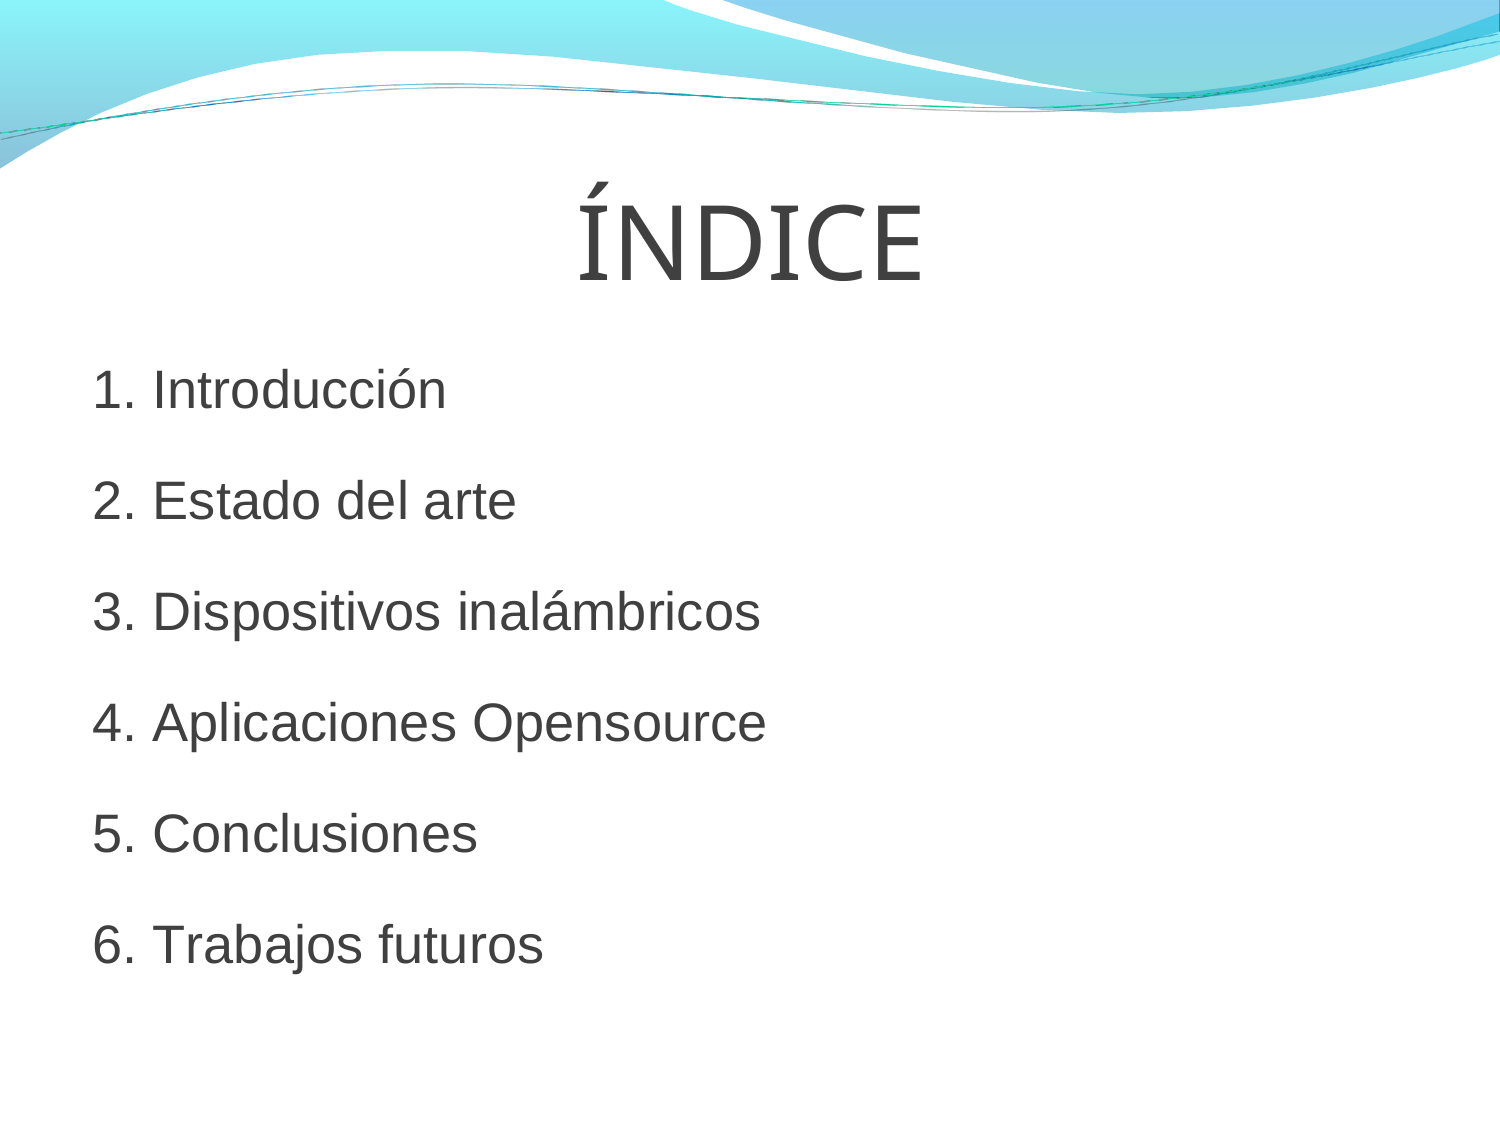

ÍNDICE
1. Introducción
2. Estado del arte
3. Dispositivos inalámbricos
4. Aplicaciones Opensource
5. Conclusiones
6. Trabajos futuros